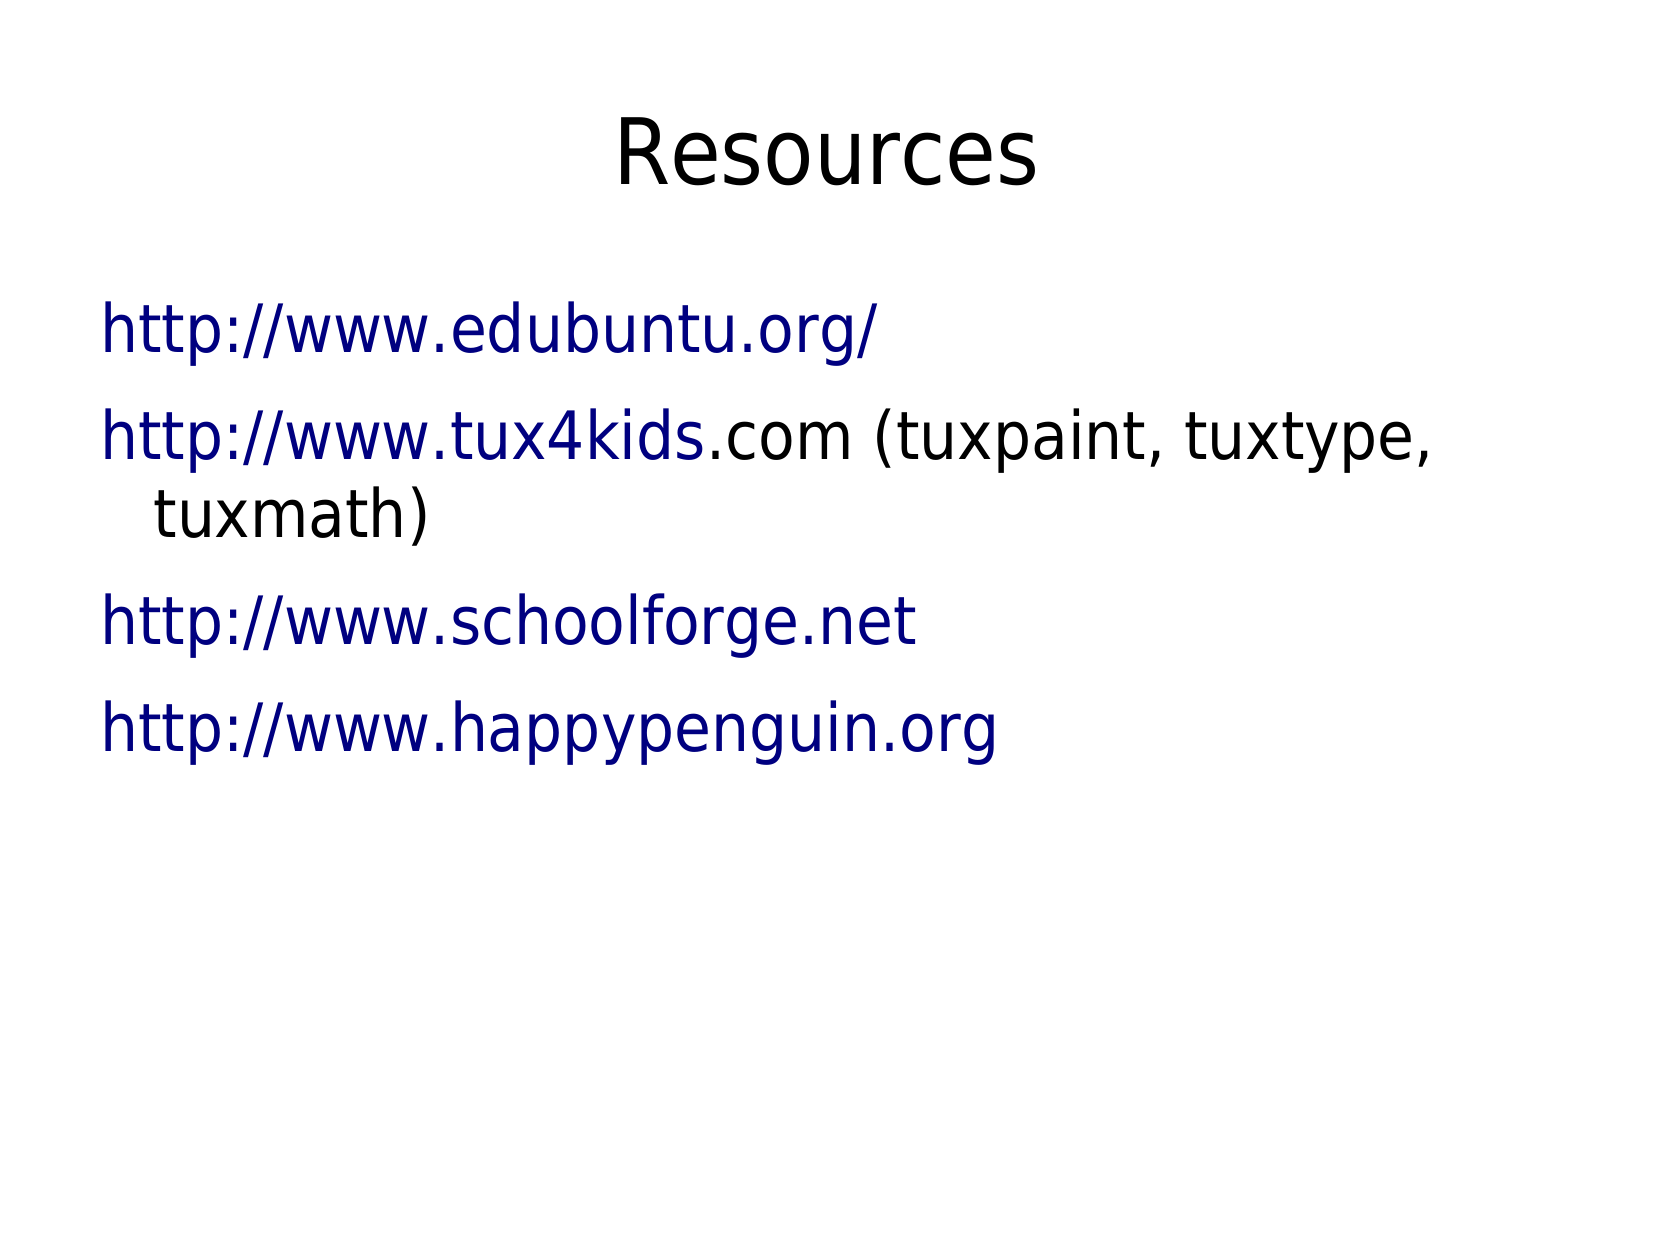

# Resources
http://www.edubuntu.org/
http://www.tux4kids.com (tuxpaint, tuxtype, tuxmath)
http://www.schoolforge.net
http://www.happypenguin.org